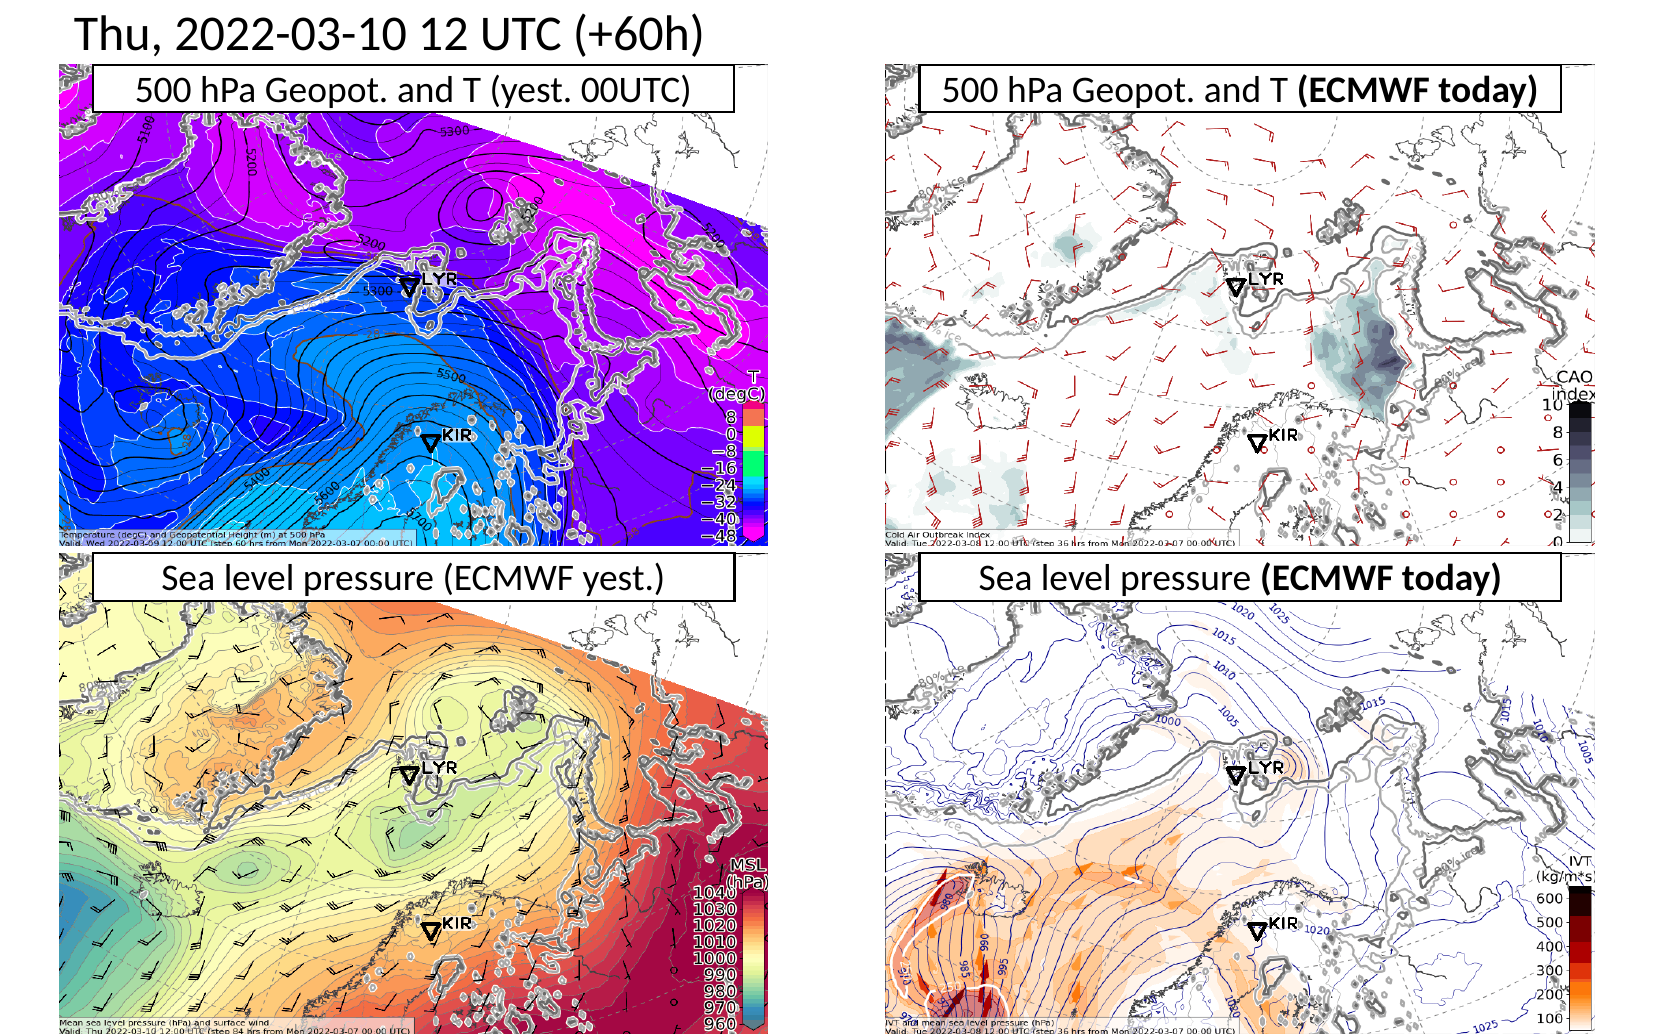

Thu, 2022-03-10 12 UTC (+60h)
500 hPa Geopot. and T (yest. 00UTC)
500 hPa Geopot. and T (ECMWF today)
Sea level pressure (ECMWF yest.)
Sea level pressure (ECMWF today)